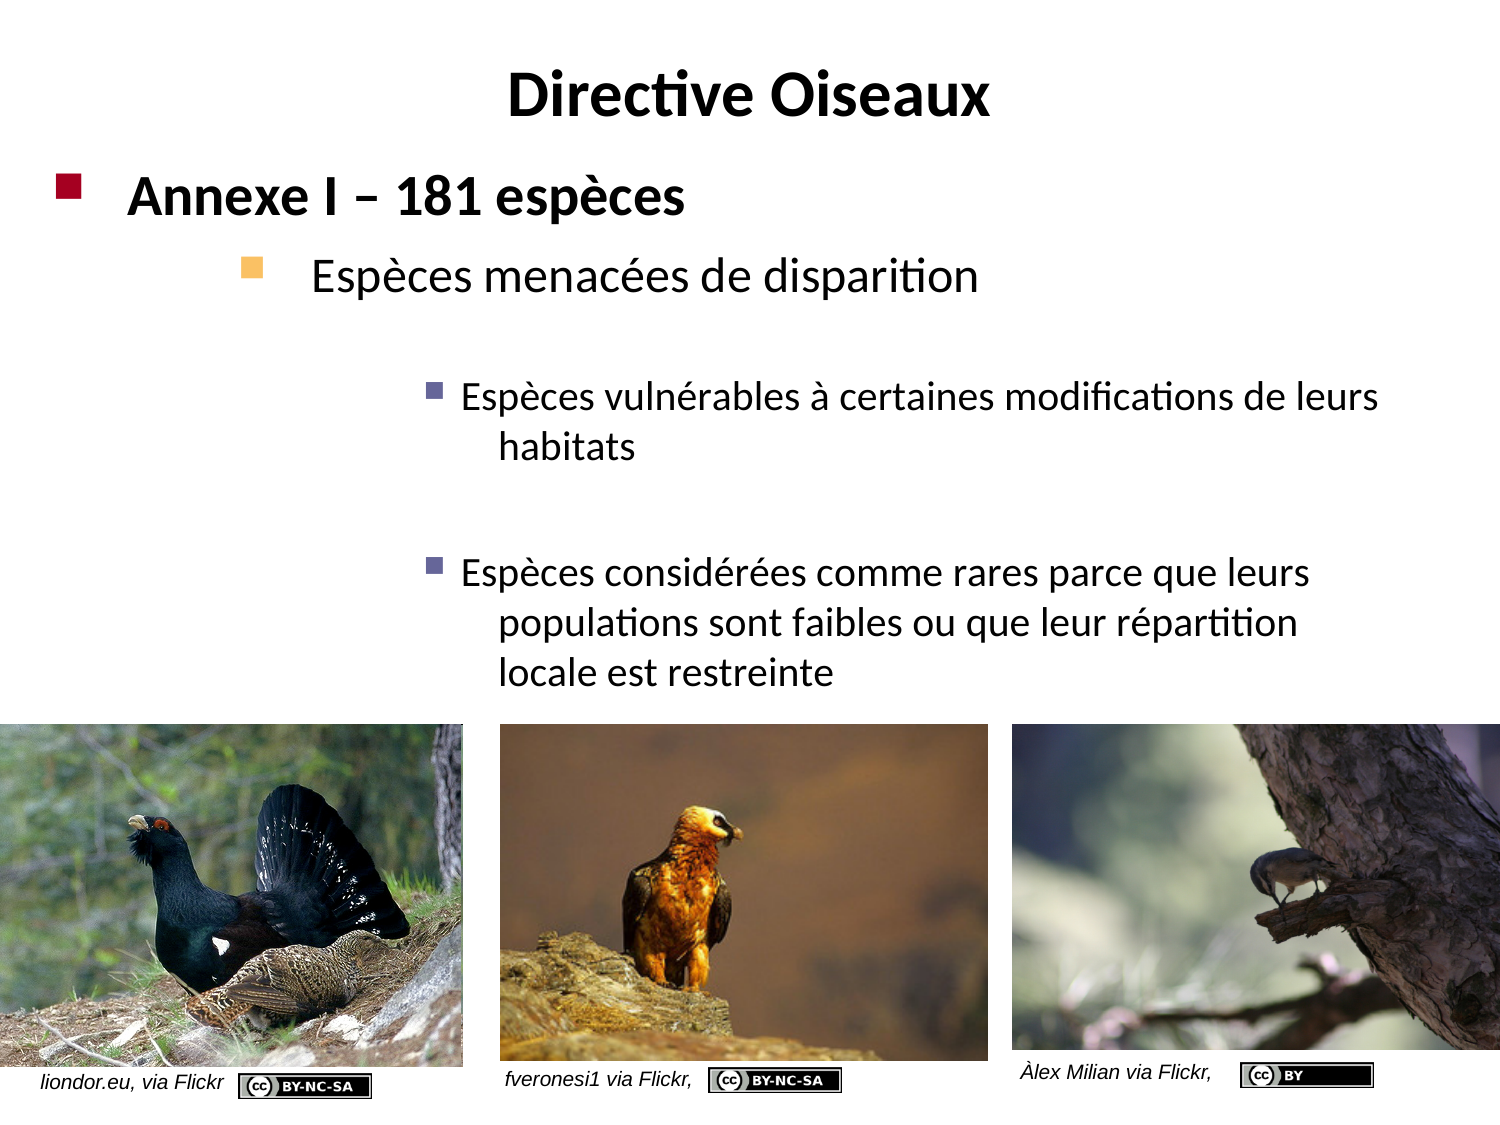

# Directive Oiseaux
Annexe I – 181 espèces
Espèces menacées de disparition
Espèces vulnérables à certaines modifications de leurs habitats
Espèces considérées comme rares parce que leurs populations sont faibles ou que leur répartition locale est restreinte
liondor.eu, via Flickr
Àlex Milian via Flickr,
fveronesi1 via Flickr,